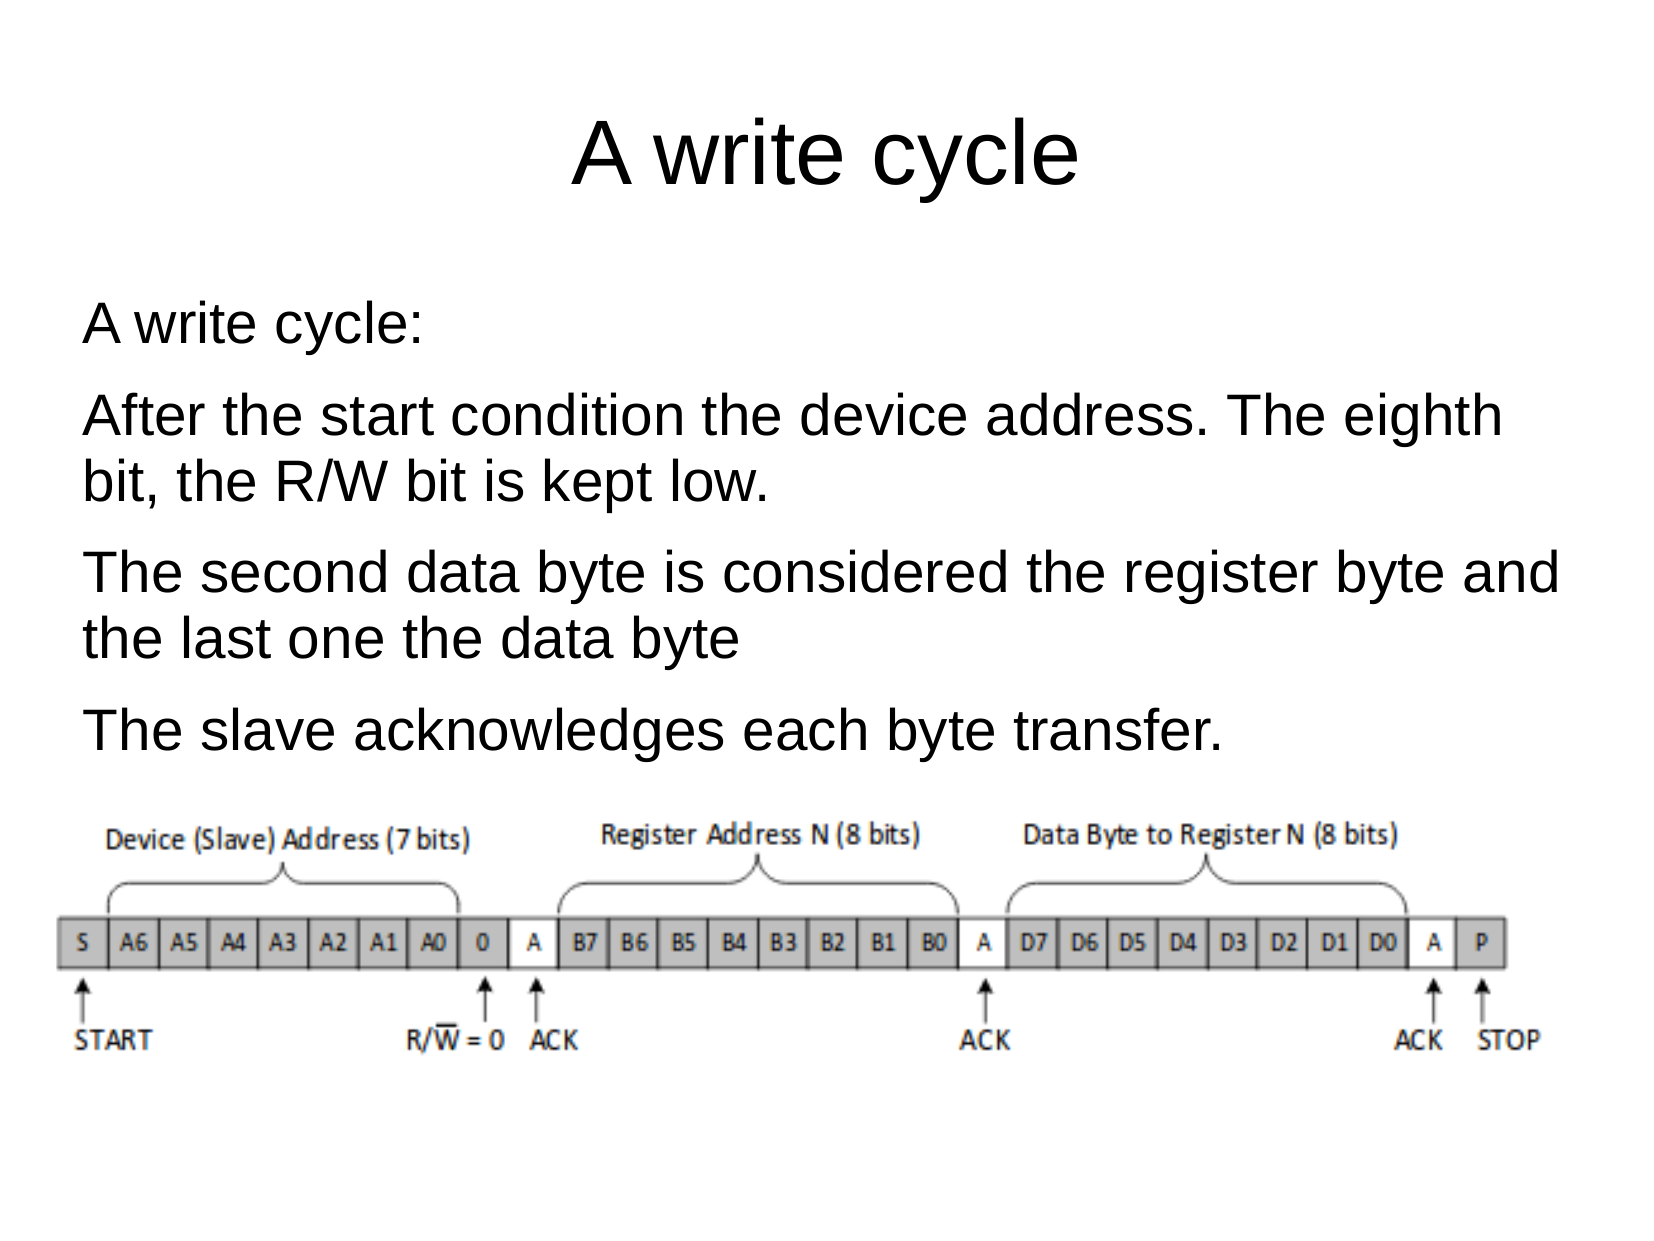

# A write cycle
A write cycle:
After the start condition the device address. The eighth bit, the R/W bit is kept low.
The second data byte is considered the register byte and the last one the data byte
The slave acknowledges each byte transfer.